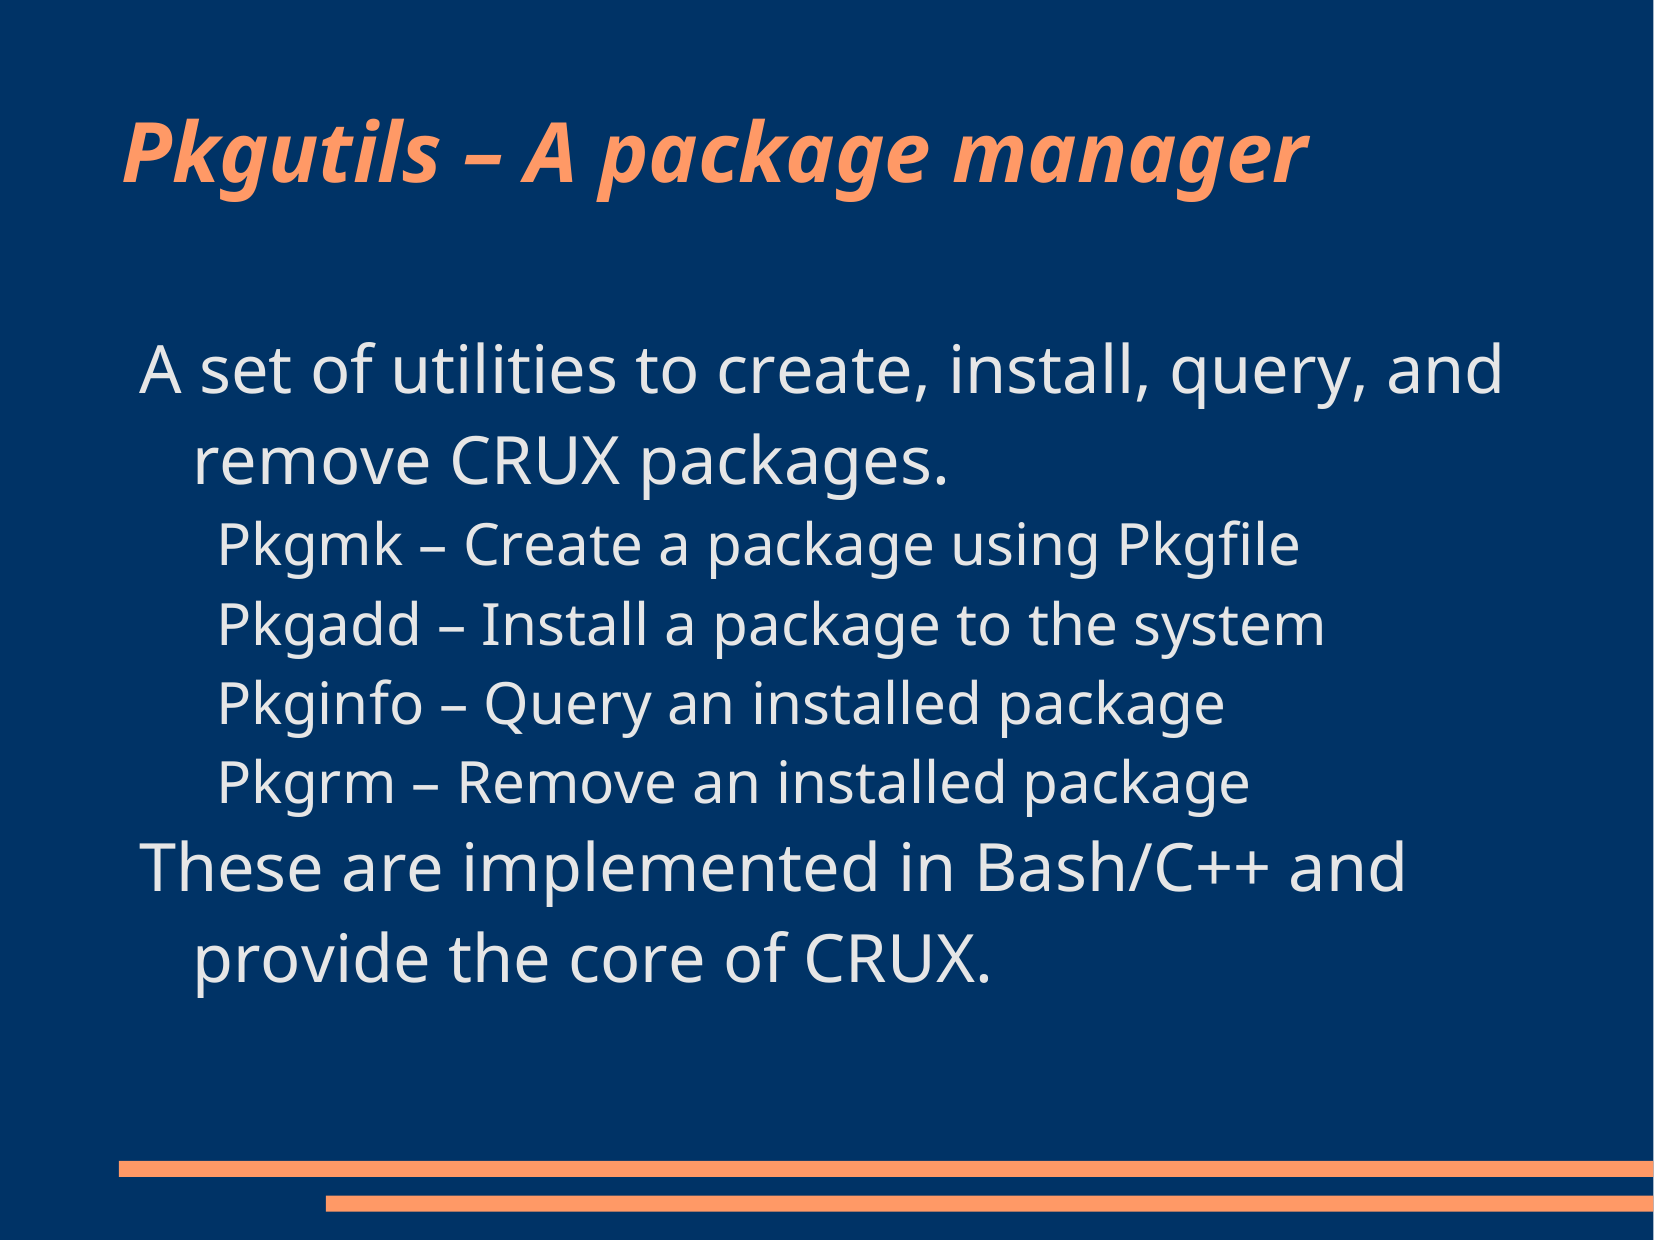

# Pkgutils – A package manager
A set of utilities to create, install, query, and remove CRUX packages.
Pkgmk – Create a package using Pkgfile
Pkgadd – Install a package to the system
Pkginfo – Query an installed package
Pkgrm – Remove an installed package
These are implemented in Bash/C++ and provide the core of CRUX.